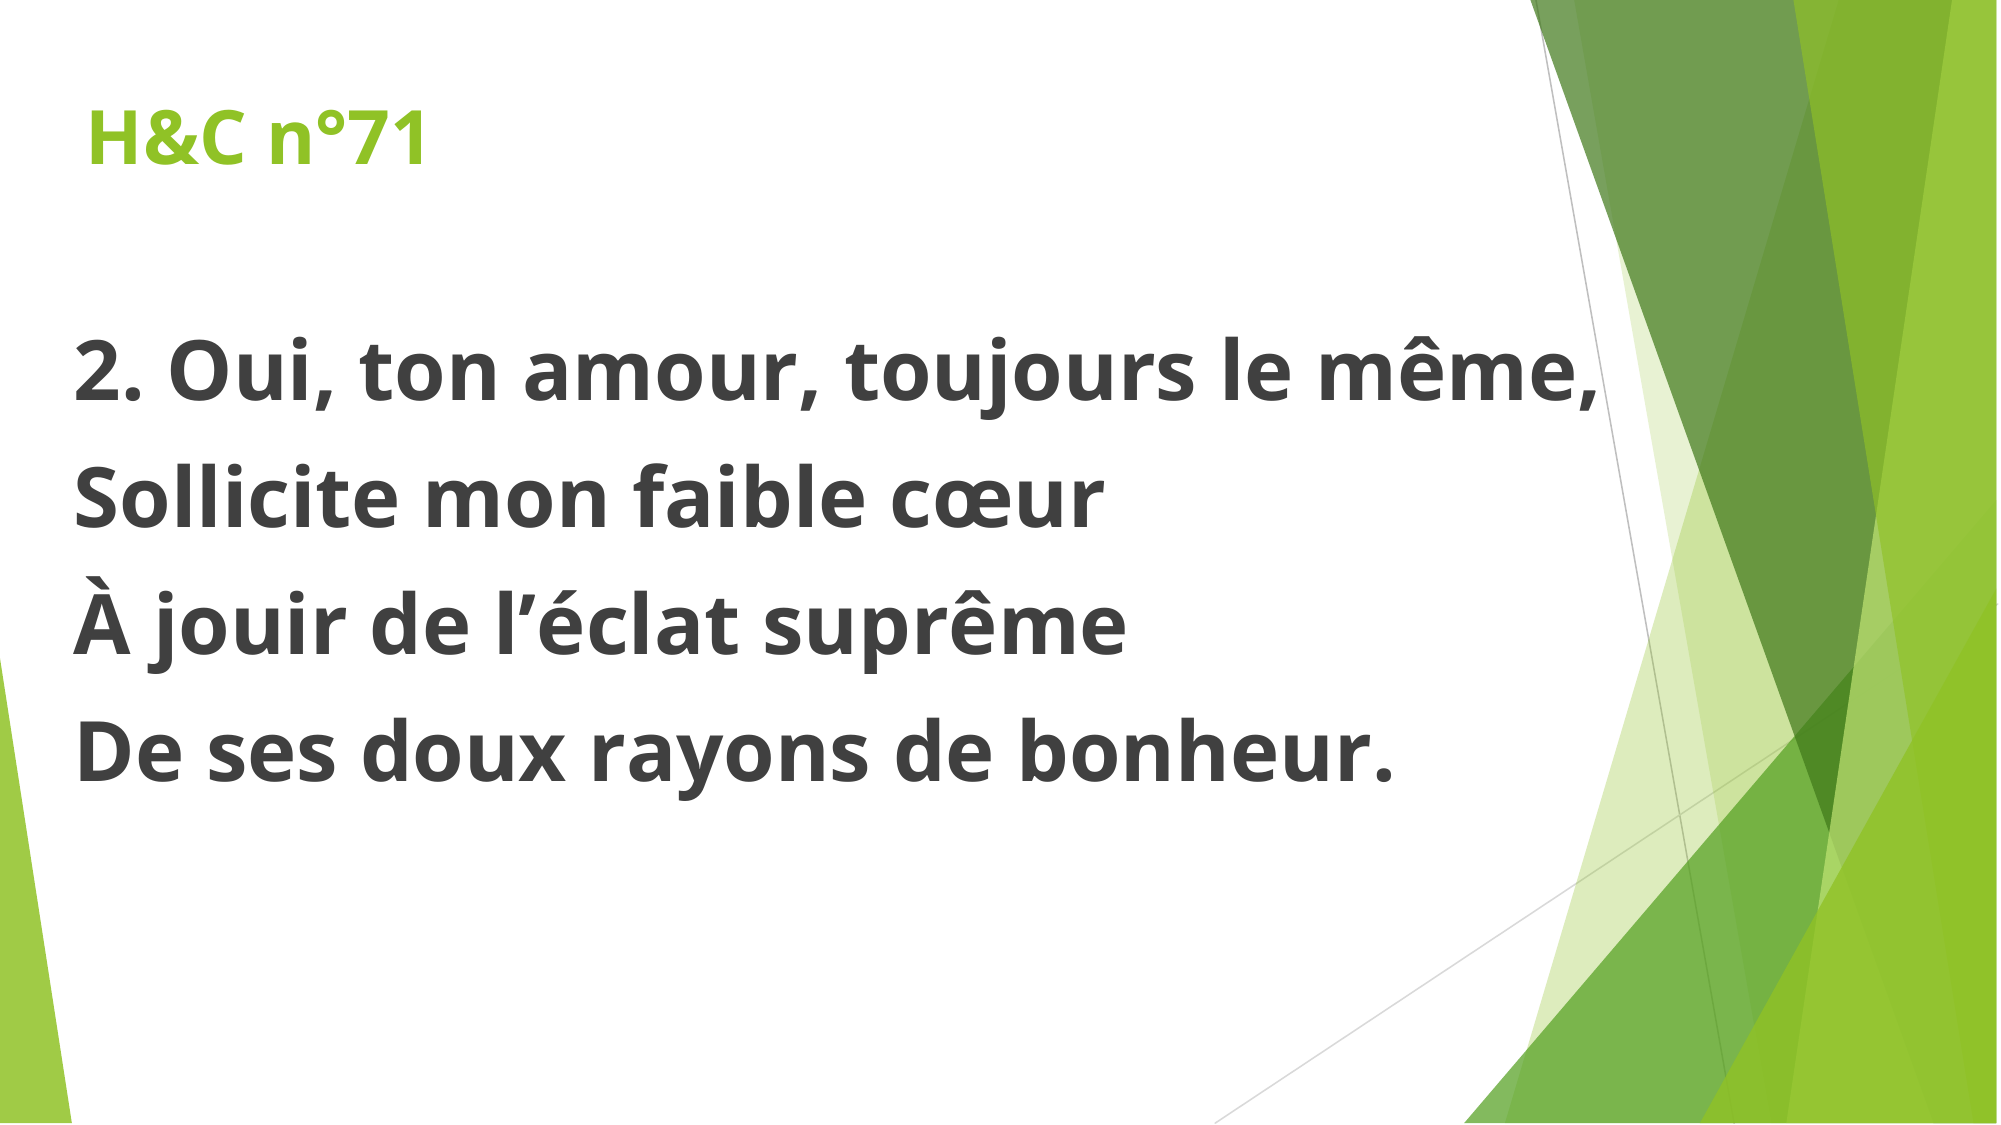

H&C n°71
2. Oui, ton amour, toujours le même,
Sollicite mon faible cœur
À jouir de l’éclat suprême
De ses doux rayons de bonheur.